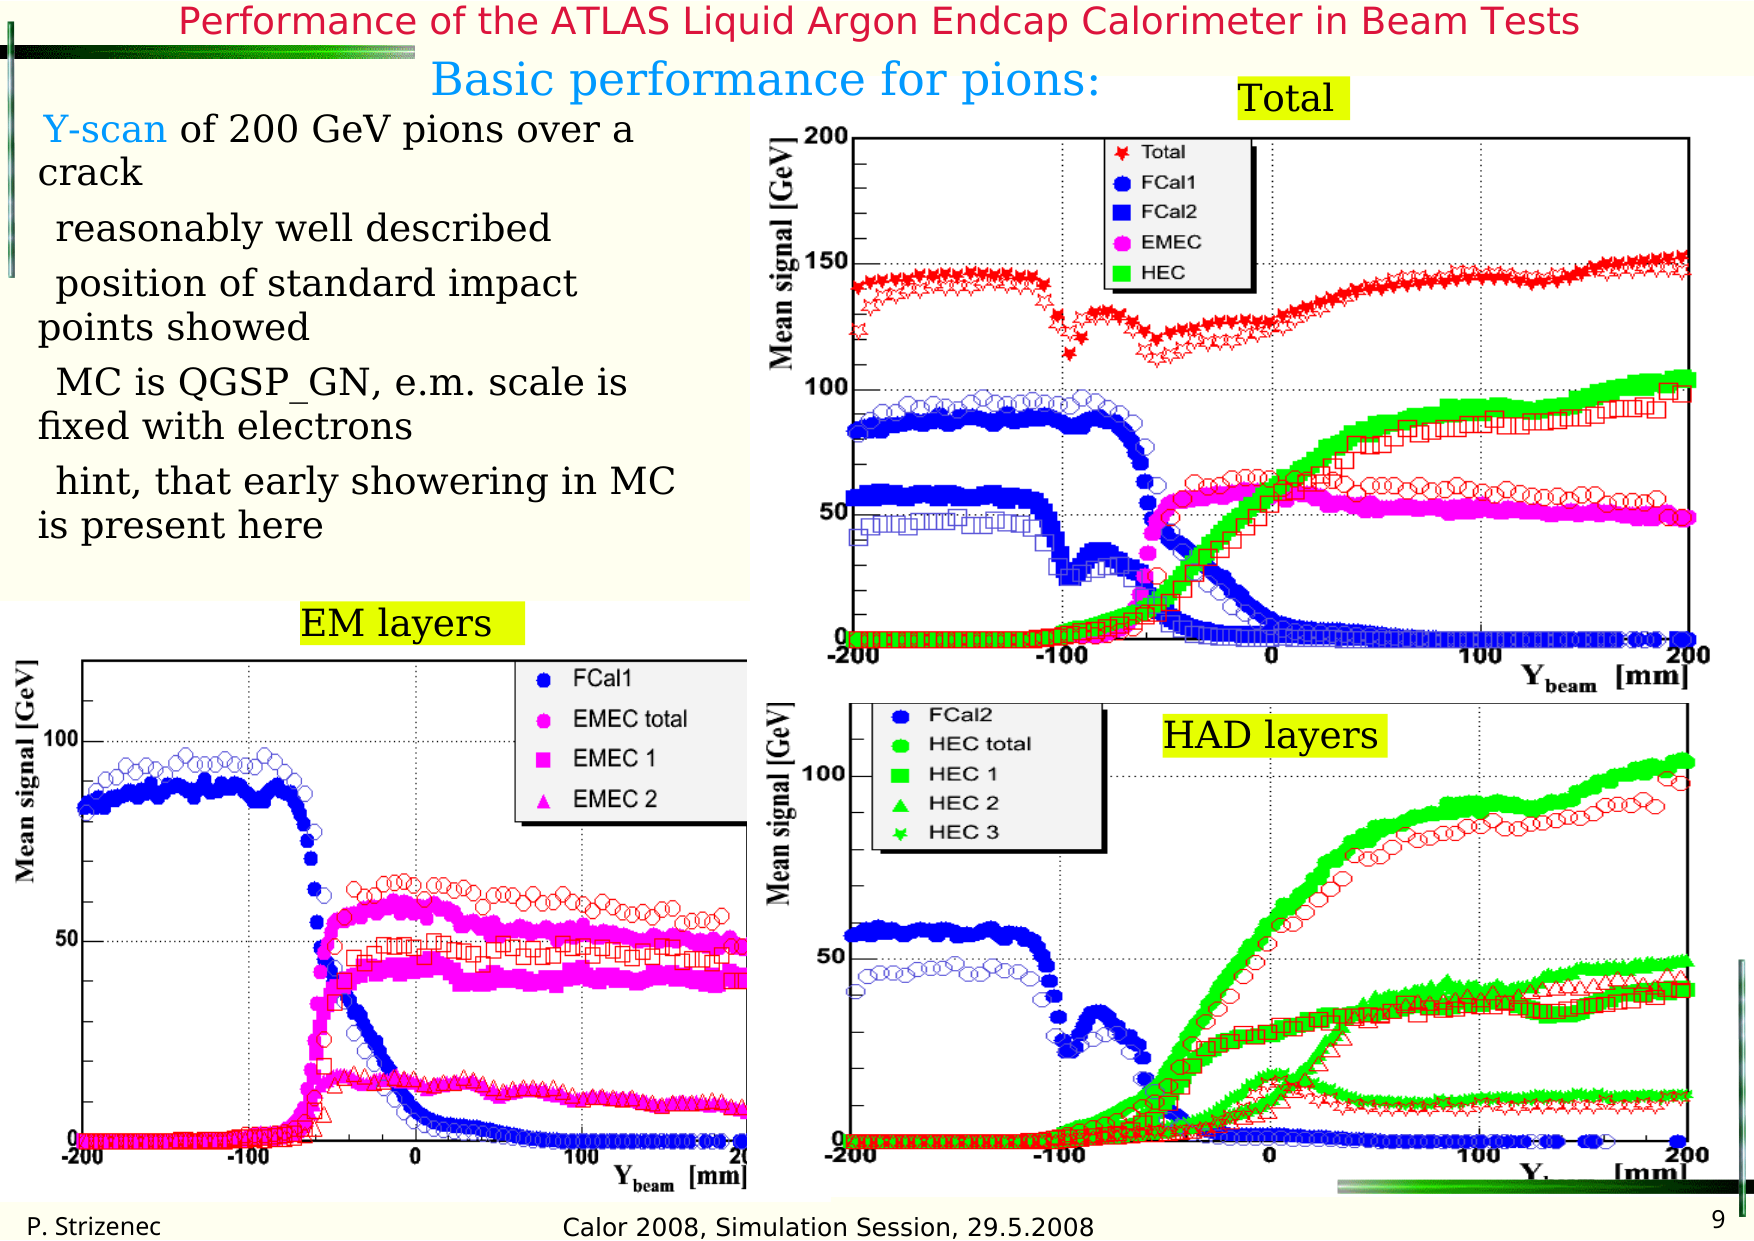

Performance of the ATLAS Liquid Argon Endcap Calorimeter in Beam Tests
# Basic performance for pions:
Total
Y-scan of 200 GeV pions over a crack
 reasonably well described
 position of standard impact points showed
 MC is QGSP_GN, e.m. scale is fixed with electrons
 hint, that early showering in MC is present here
EM layers
HAD layers
P. Strizenec
Calor 2008, Simulation Session, 29.5.2008